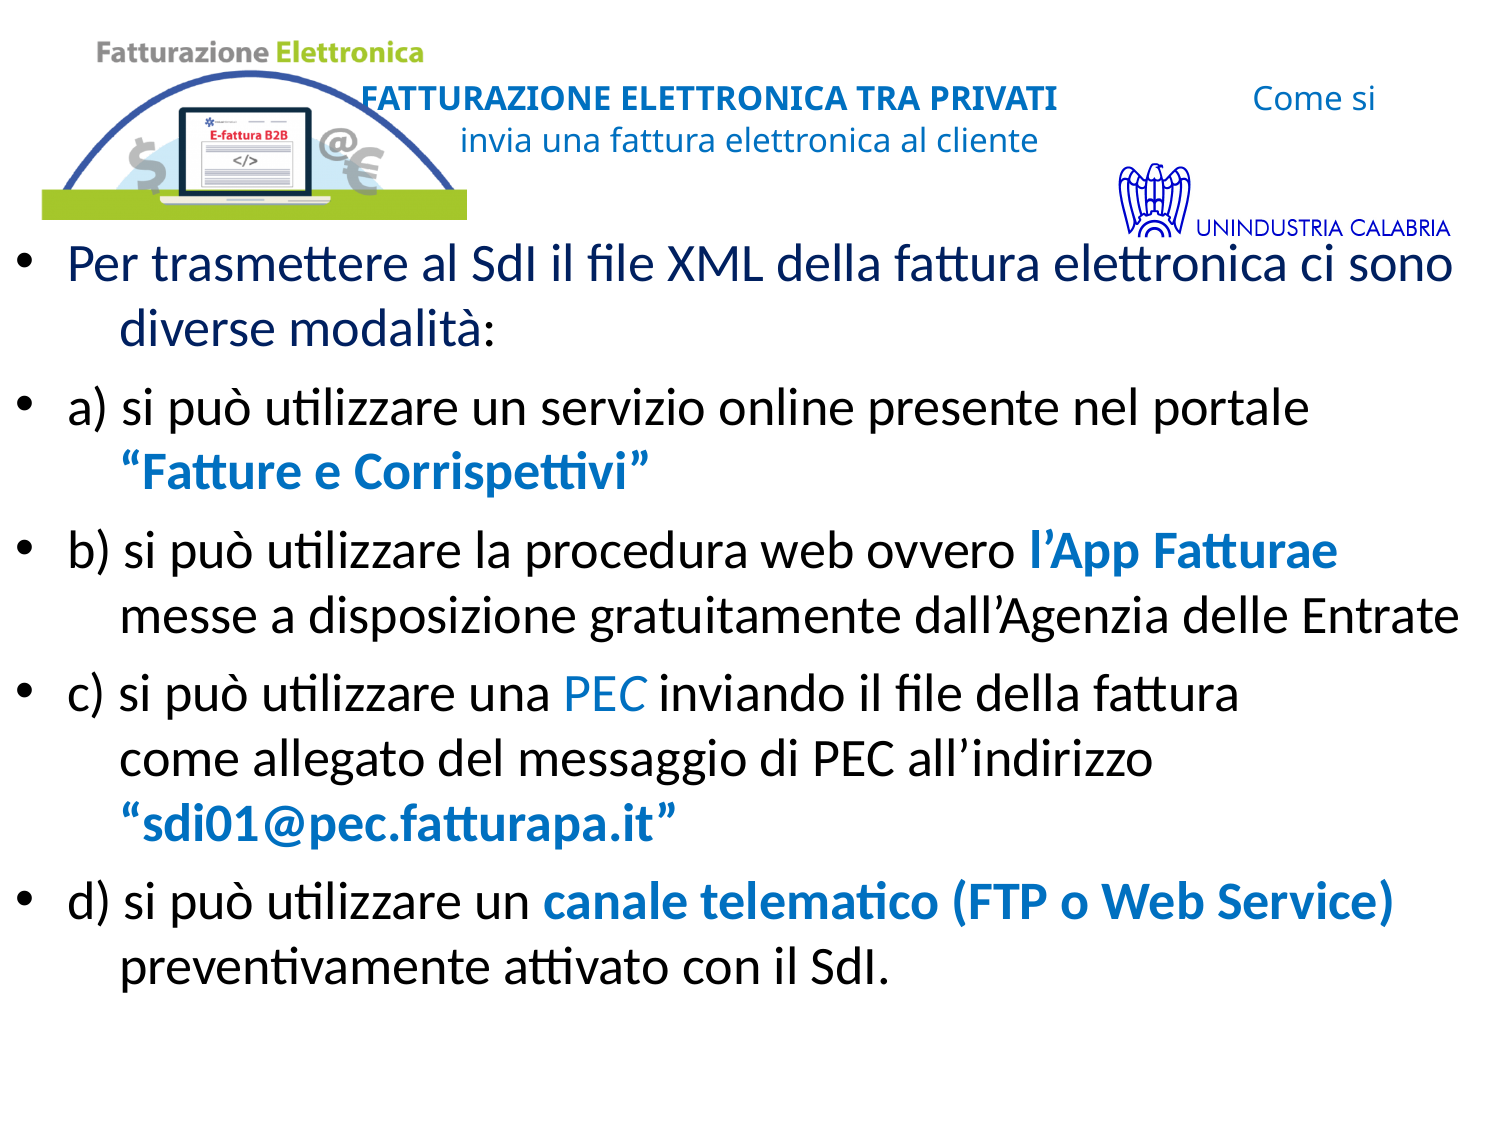

# FATTURAZIONE ELETTRONICA TRA PRIVATI Come si invia una fattura elettronica al cliente
Per trasmettere al SdI il file XML della fattura elettronica ci sono diverse modalità:
a) si può utilizzare un servizio online presente nel portale “Fatture e Corrispettivi”
b) si può utilizzare la procedura web ovvero l’App Fatturae messe a disposizione gratuitamente dall’Agenzia delle Entrate
c) si può utilizzare una PEC inviando il file della fattura come allegato del messaggio di PEC all’indirizzo “sdi01@pec.fatturapa.it”
d) si può utilizzare un canale telematico (FTP o Web Service) preventivamente attivato con il SdI.